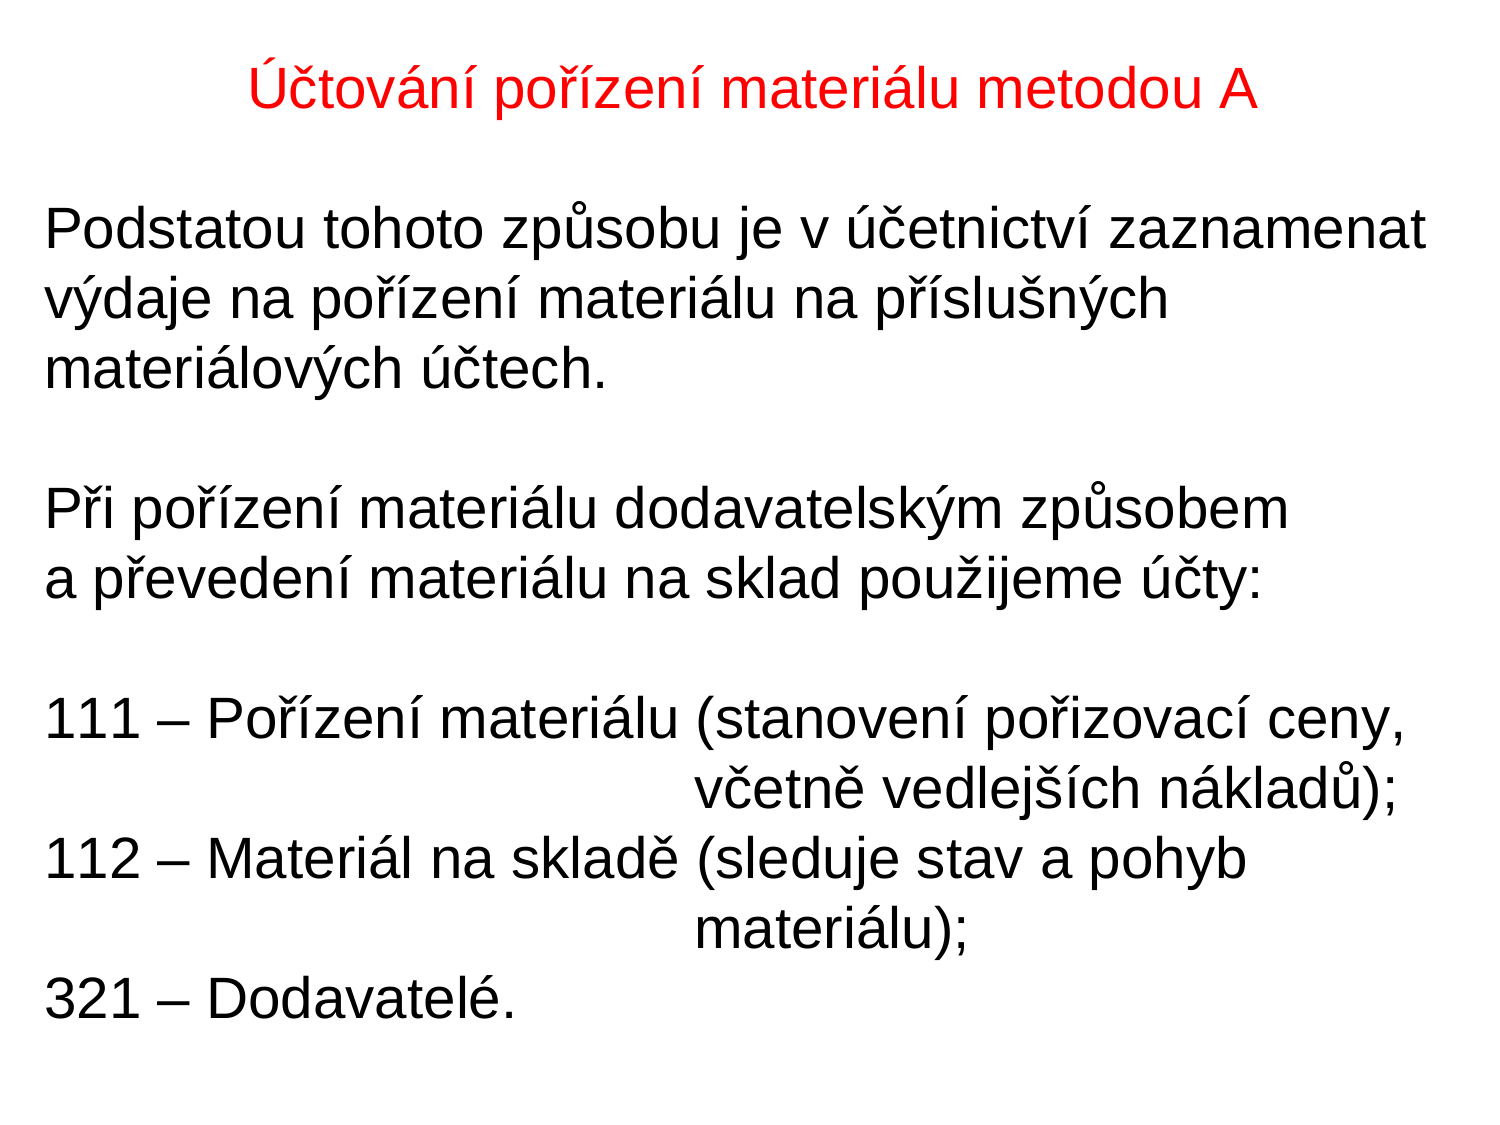

Účtování pořízení materiálu metodou A
Podstatou tohoto způsobu je v účetnictví zaznamenat
výdaje na pořízení materiálu na příslušných
materiálových účtech.
Při pořízení materiálu dodavatelským způsobem
a převedení materiálu na sklad použijeme účty:
111 – Pořízení materiálu (stanovení pořizovací ceny,
 včetně vedlejších nákladů);
112 – Materiál na skladě (sleduje stav a pohyb
 materiálu);
321 – Dodavatelé.